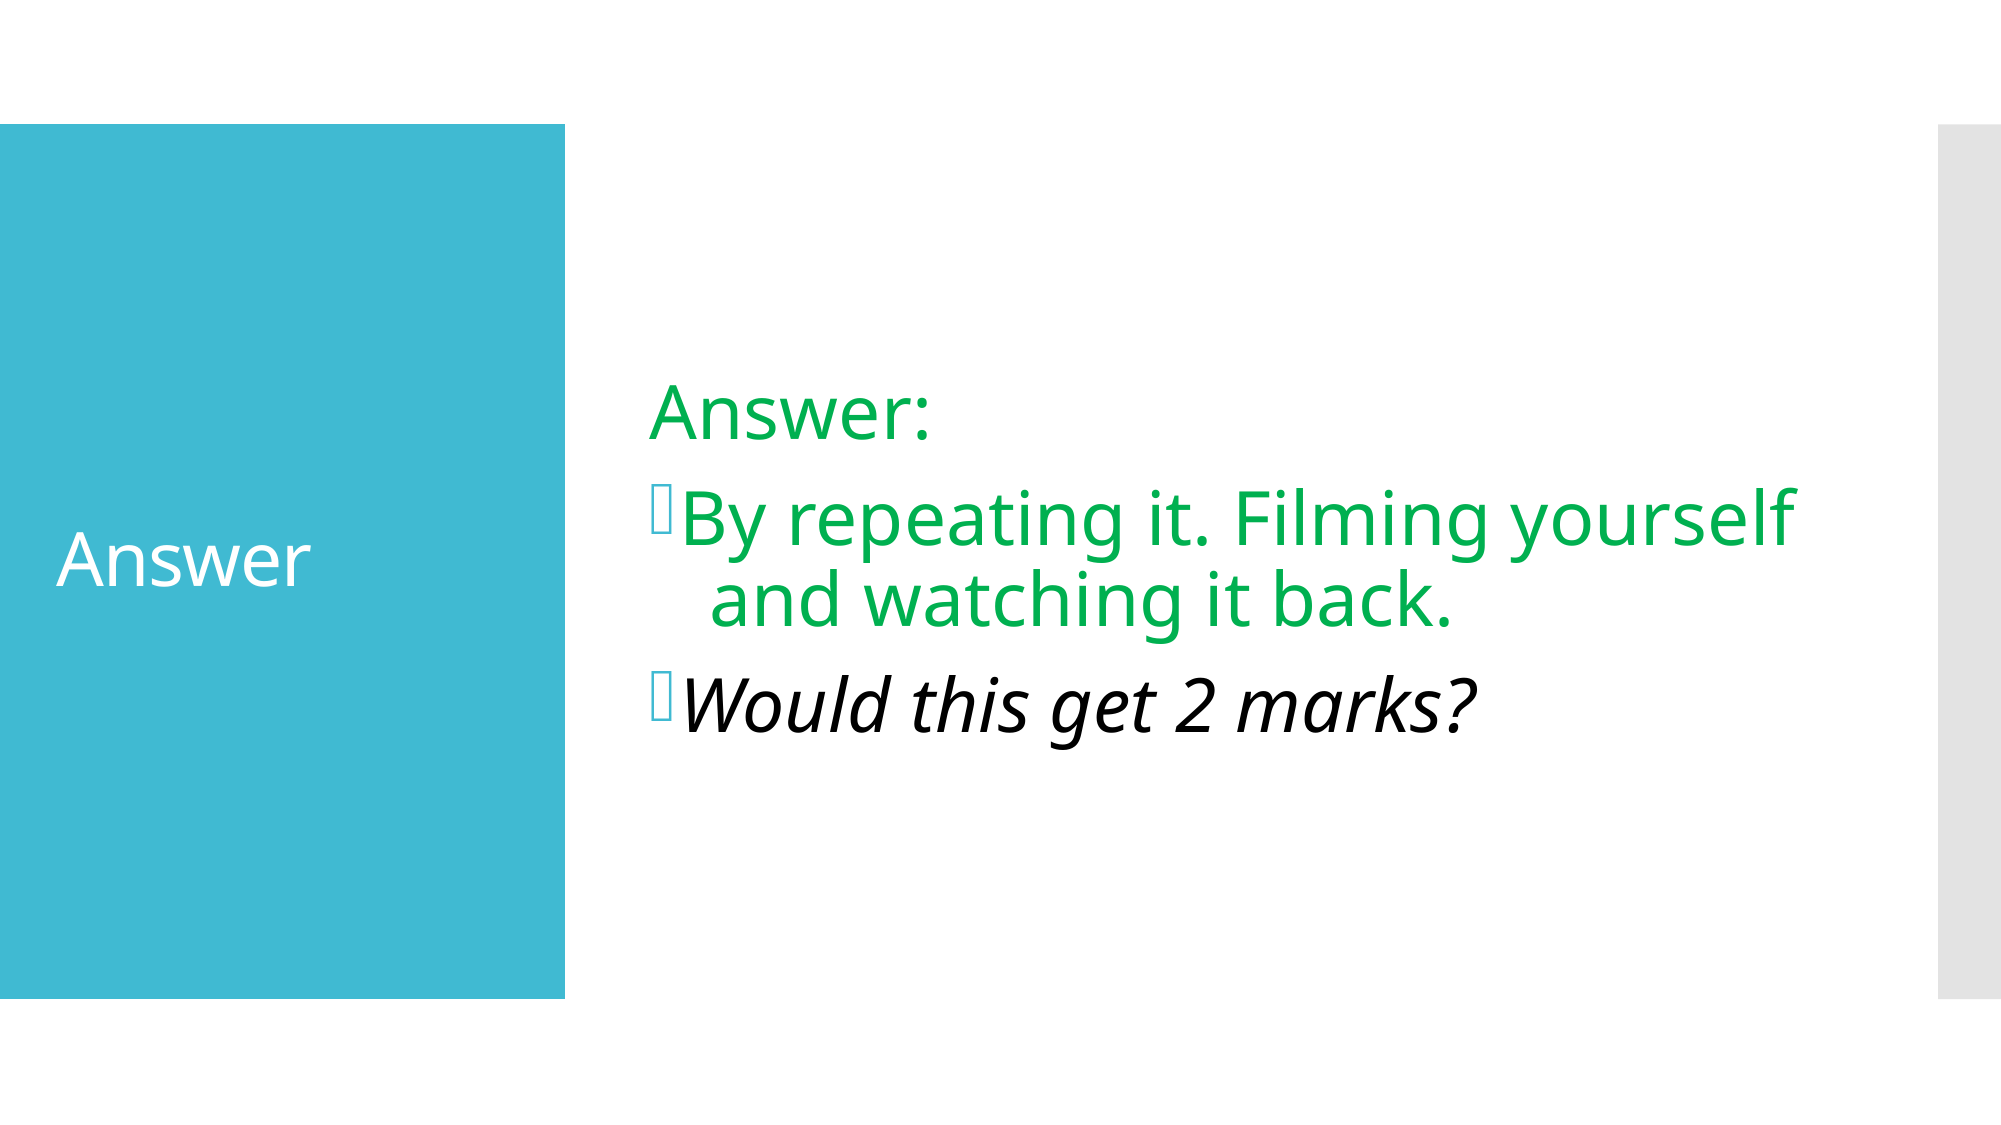

Answer:
By repeating it. Filming yourself and watching it back.
Would this get 2 marks?
# Answer